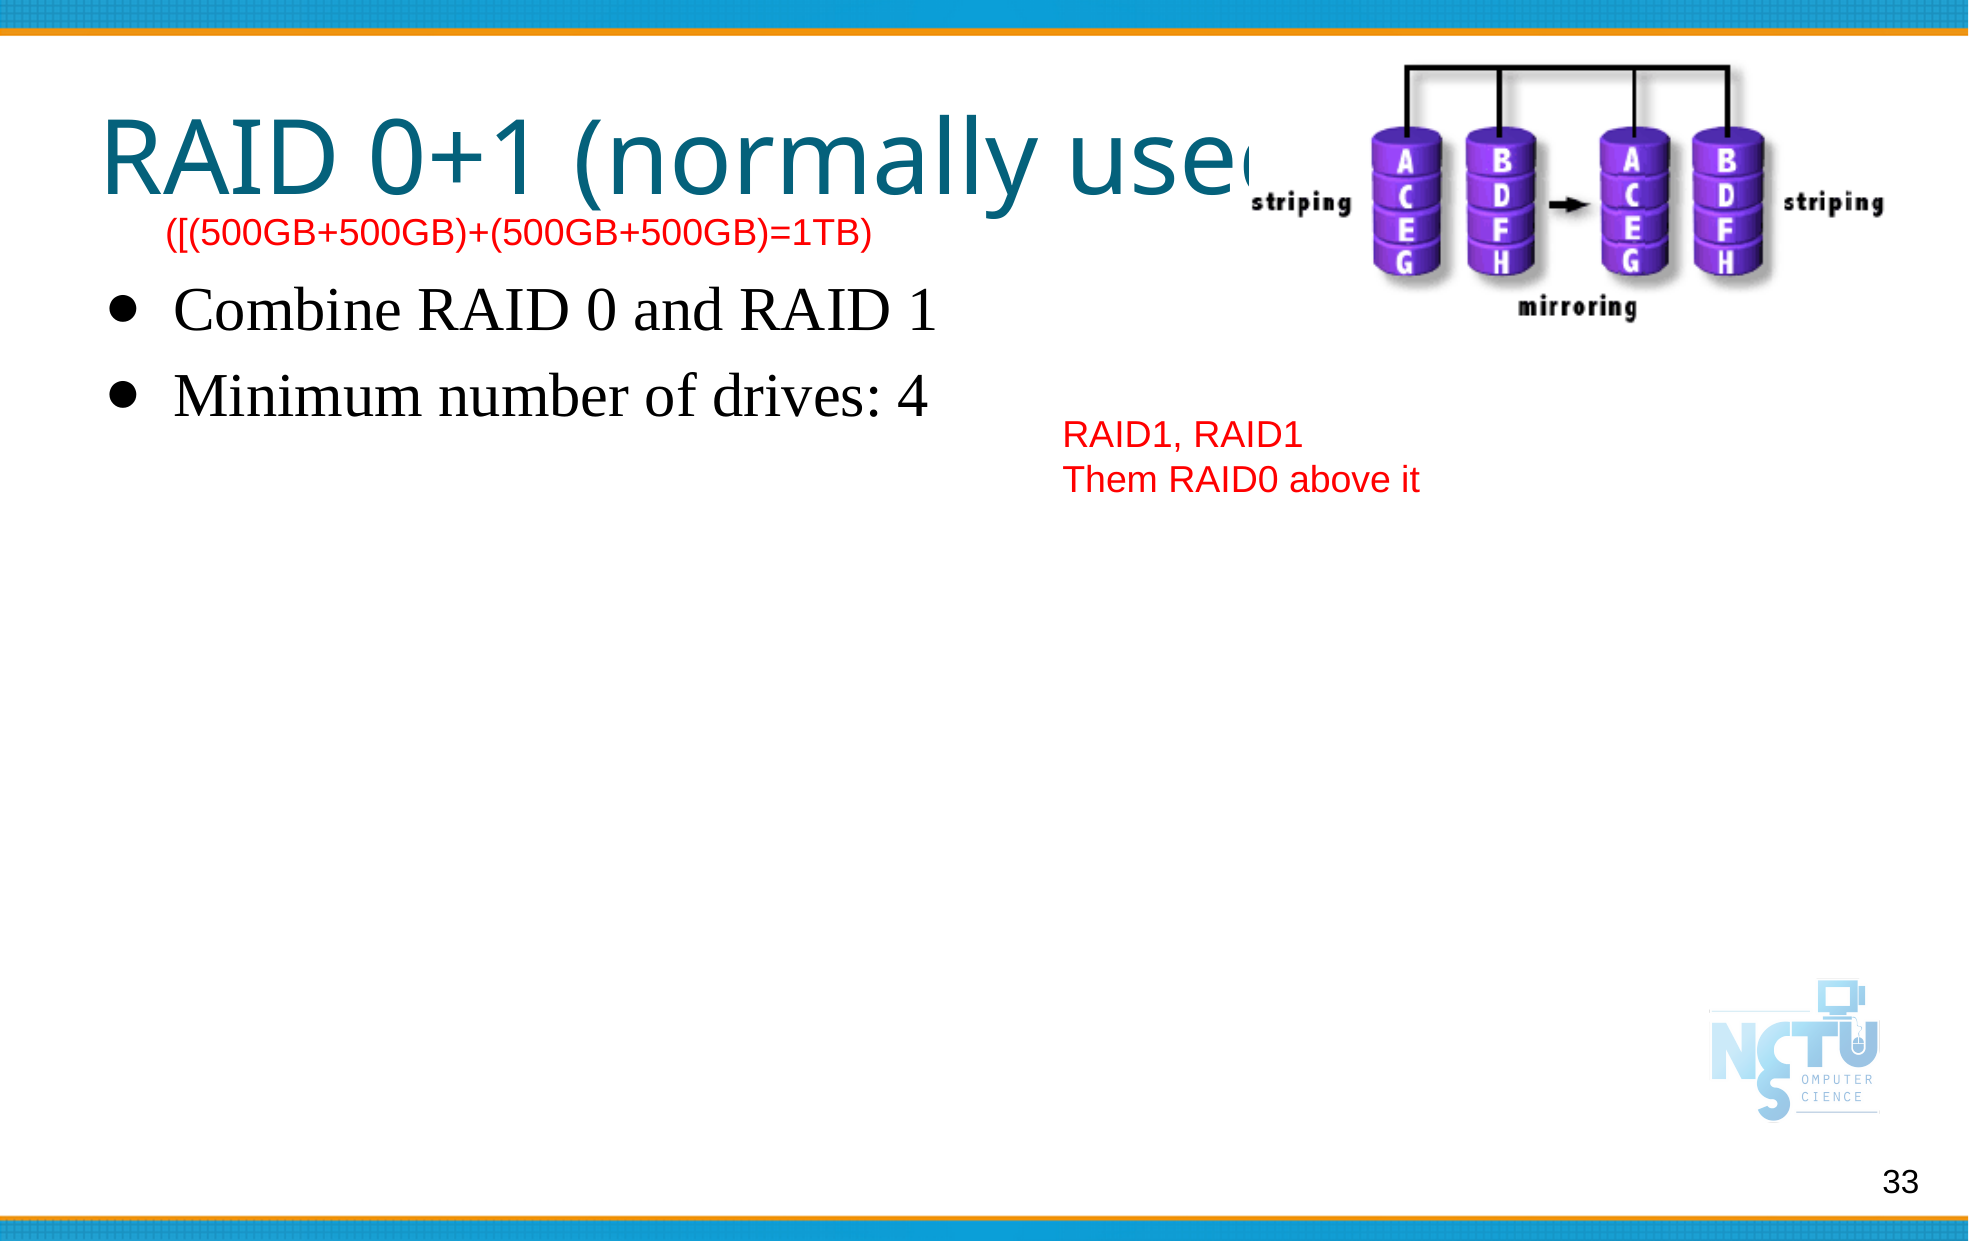

# RAID 0+1 (normally used)
([(500GB+500GB)+(500GB+500GB)=1TB)
Combine RAID 0 and RAID 1
Minimum number of drives: 4
RAID1, RAID1
Them RAID0 above it